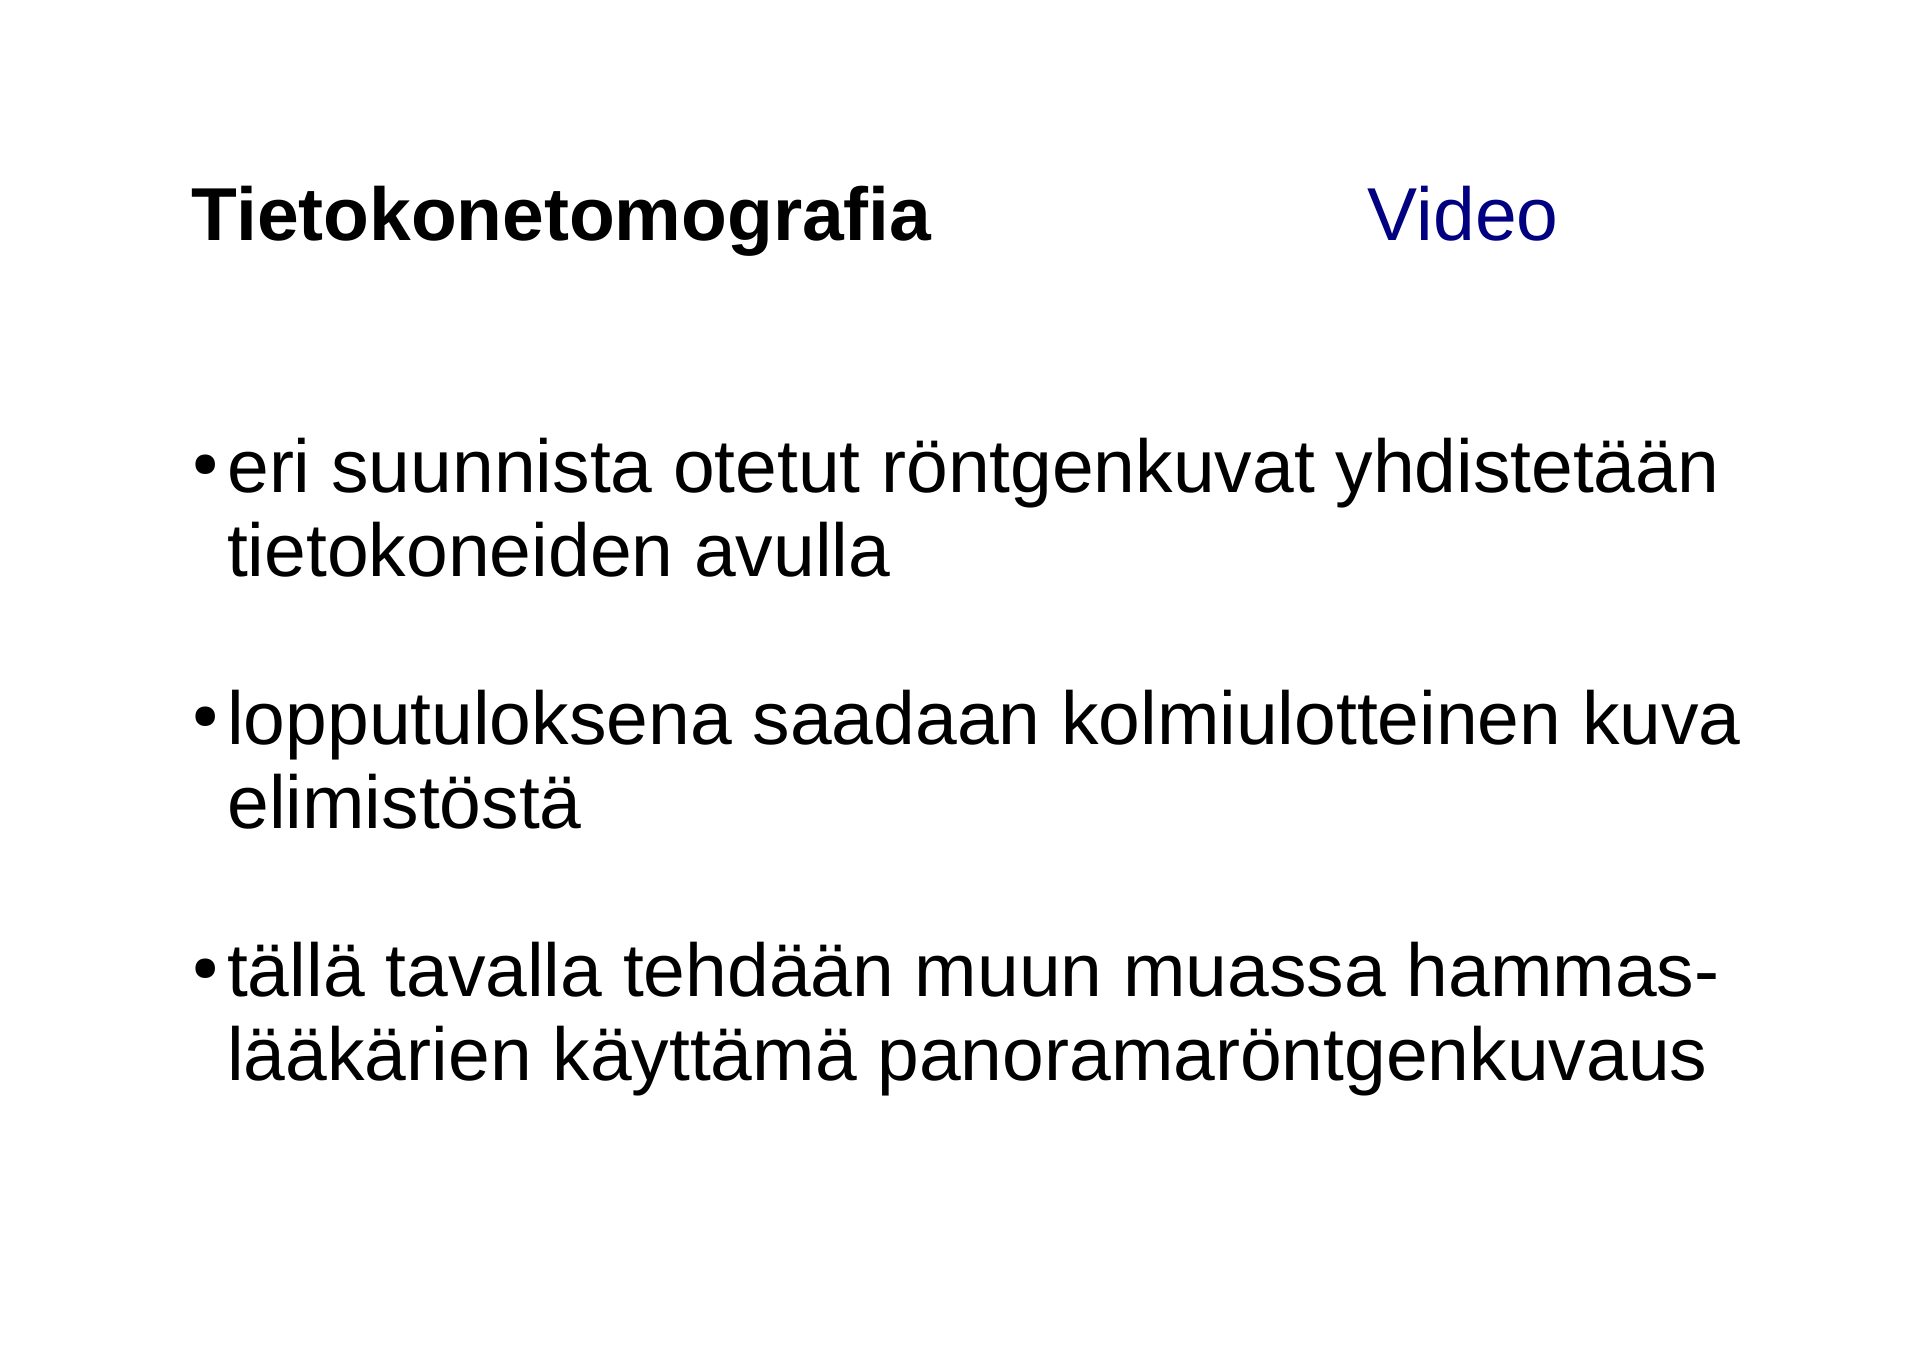

Tietokonetomografia Video
eri suunnista otetut röntgenkuvat yhdistetään
tietokoneiden avulla
lopputuloksena saadaan kolmiulotteinen kuva
elimistöstä
tällä tavalla tehdään muun muassa hammas-
lääkärien käyttämä panoramaröntgenkuvaus